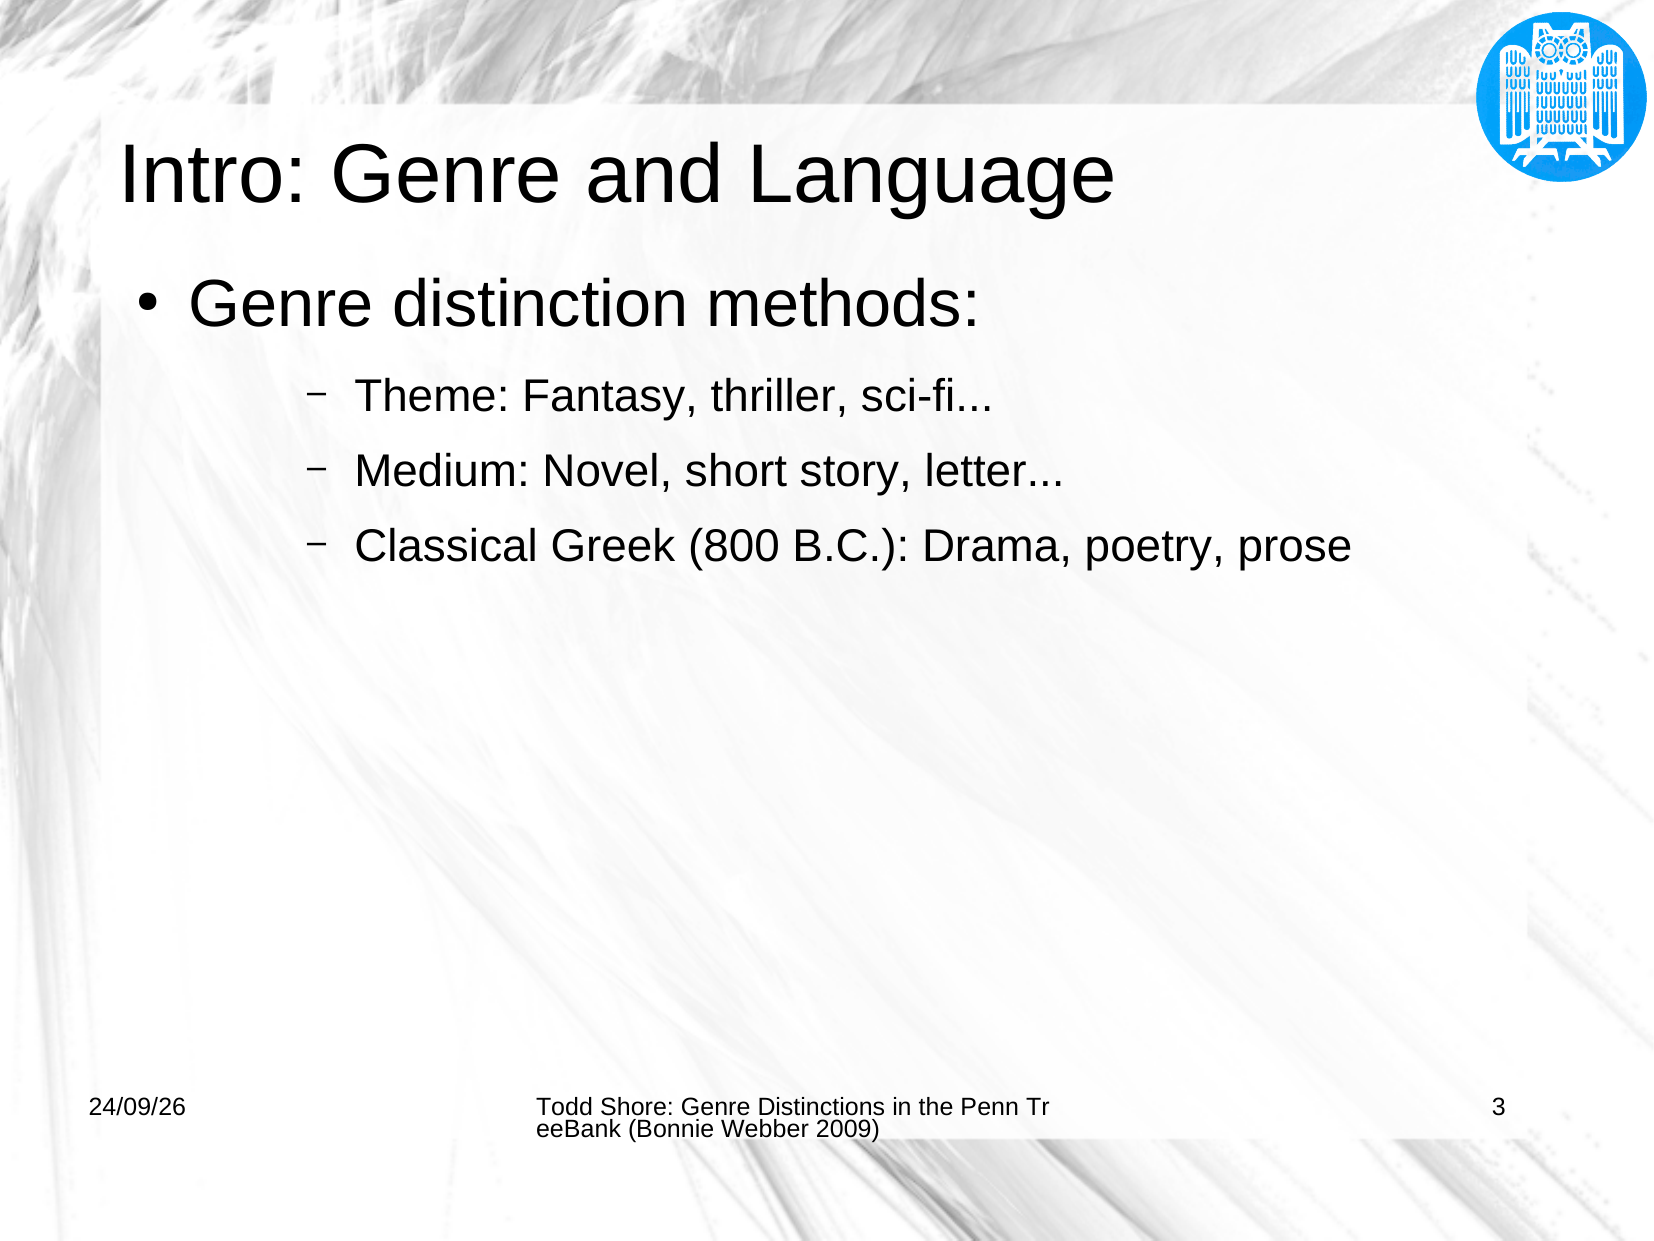

# Intro: Genre and Language
Genre distinction methods:
Theme: Fantasy, thriller, sci-fi...
Medium: Novel, short story, letter...
Classical Greek (800 B.C.): Drama, poetry, prose
Todd Shore: Genre Distinctions in the Penn TreeBank (Bonnie Webber 2009)
3